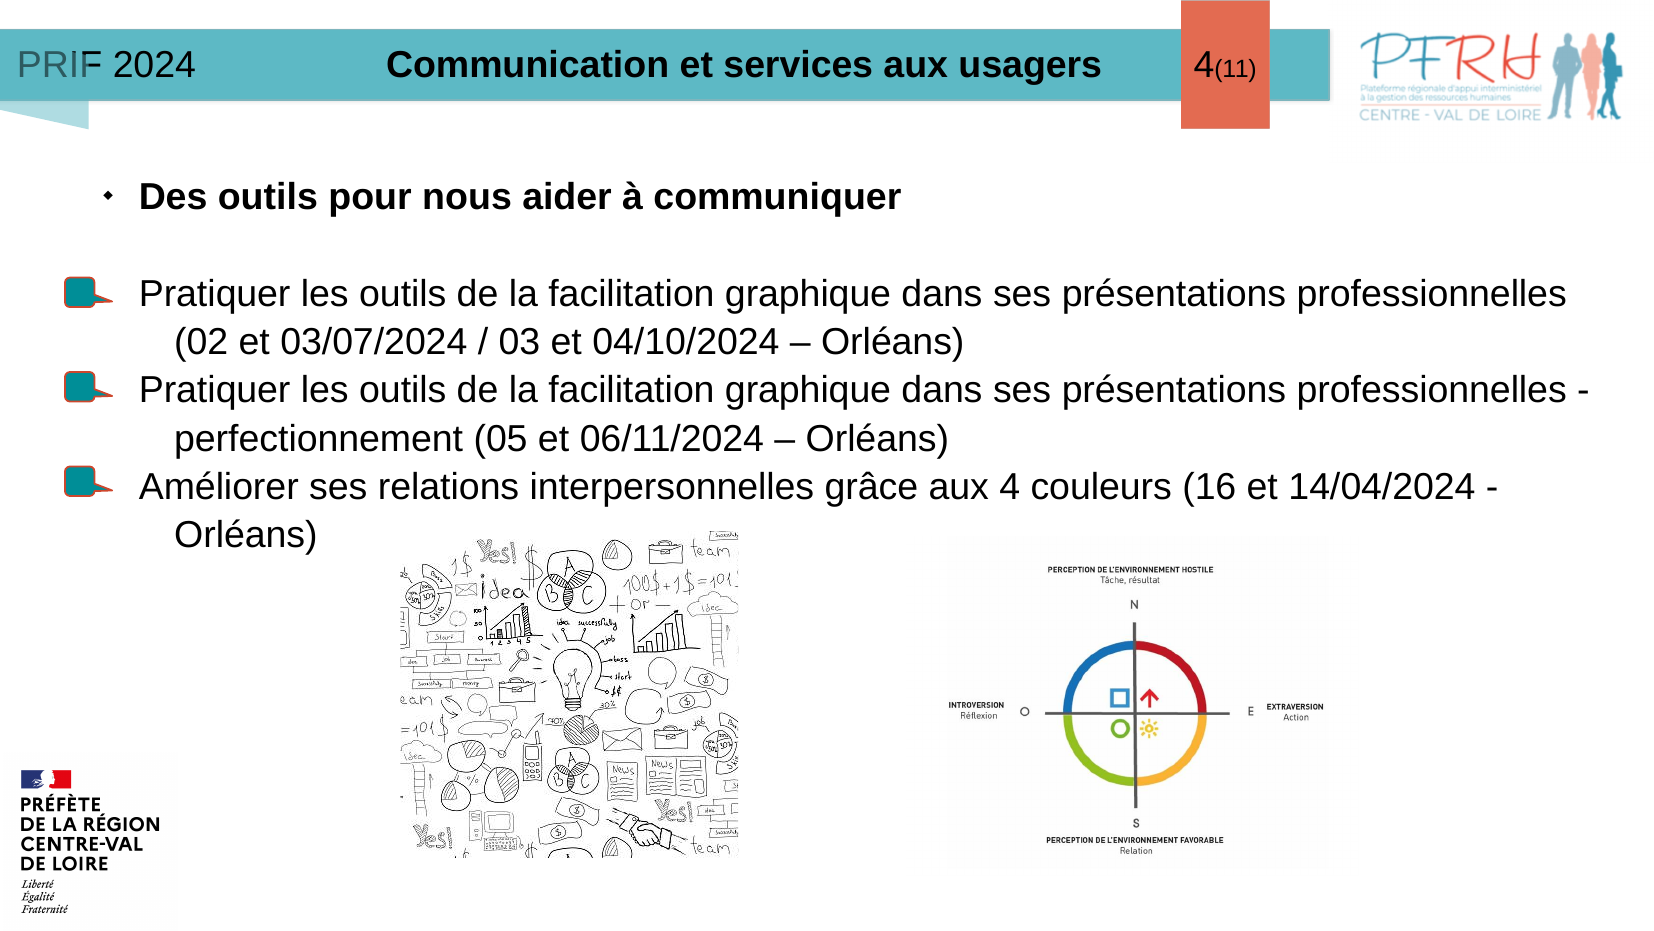

4(11)
PRIF 2024			Communication et services aux usagers
Des outils pour nous aider à communiquer
Pratiquer les outils de la facilitation graphique dans ses présentations professionnelles
(02 et 03/07/2024 / 03 et 04/10/2024 – Orléans)
Pratiquer les outils de la facilitation graphique dans ses présentations professionnelles -
perfectionnement (05 et 06/11/2024 – Orléans)
Améliorer ses relations interpersonnelles grâce aux 4 couleurs (16 et 14/04/2024 -
Orléans)